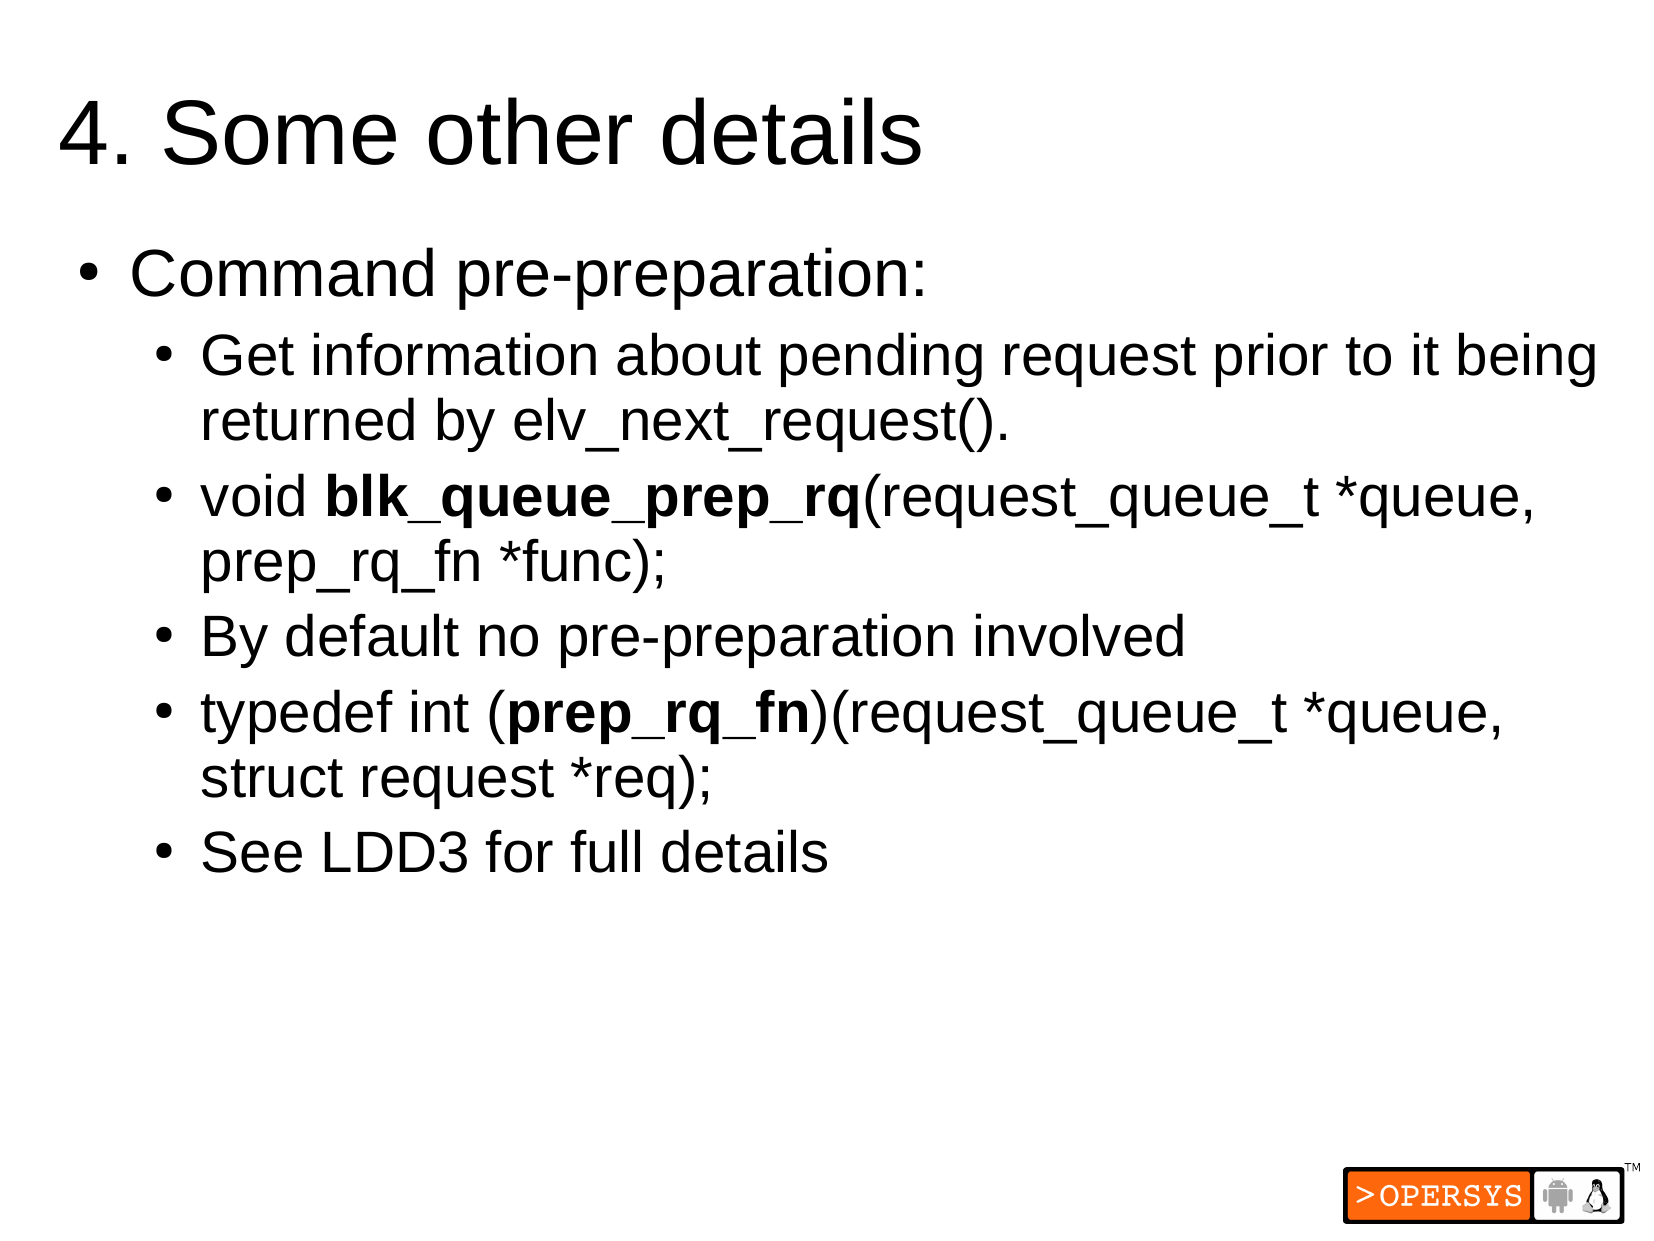

# 4. Some other details
Command pre-preparation:
Get information about pending request prior to it being returned by elv_next_request().
void blk_queue_prep_rq(request_queue_t *queue, prep_rq_fn *func);
By default no pre-preparation involved
typedef int (prep_rq_fn)(request_queue_t *queue, struct request *req);
See LDD3 for full details